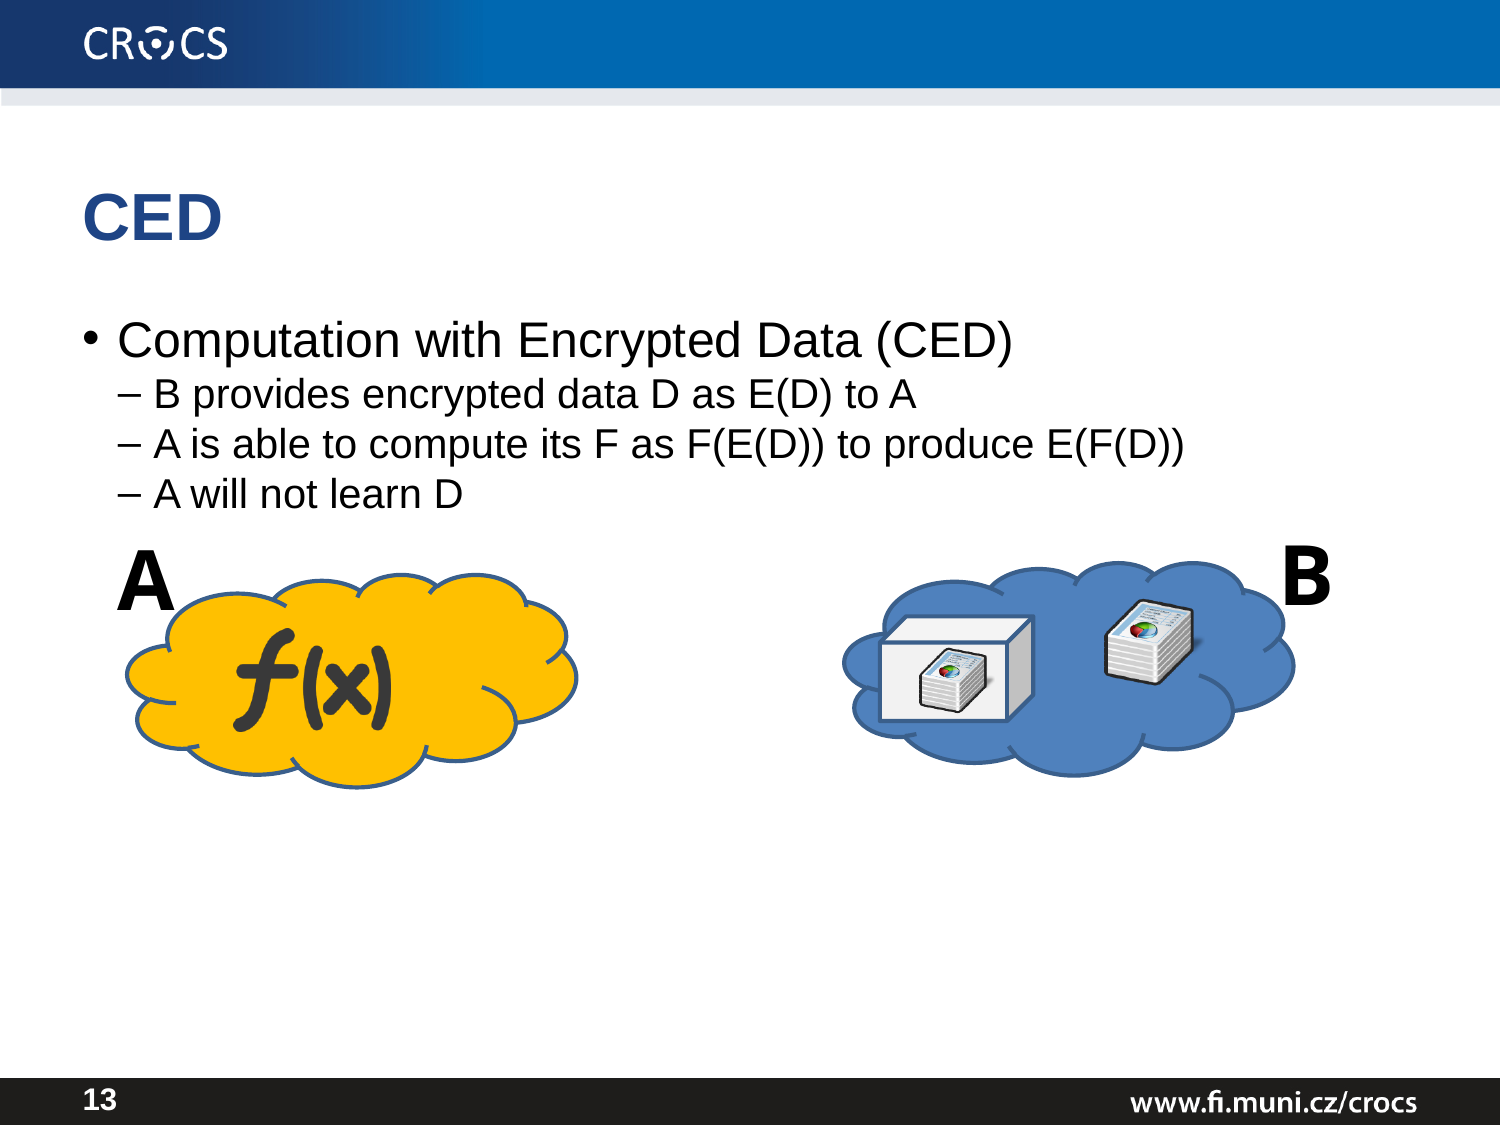

CED
Computation with Encrypted Data (CED)
B provides encrypted data D as E(D) to A
A is able to compute its F as F(E(D)) to produce E(F(D))
A will not learn D
B
A